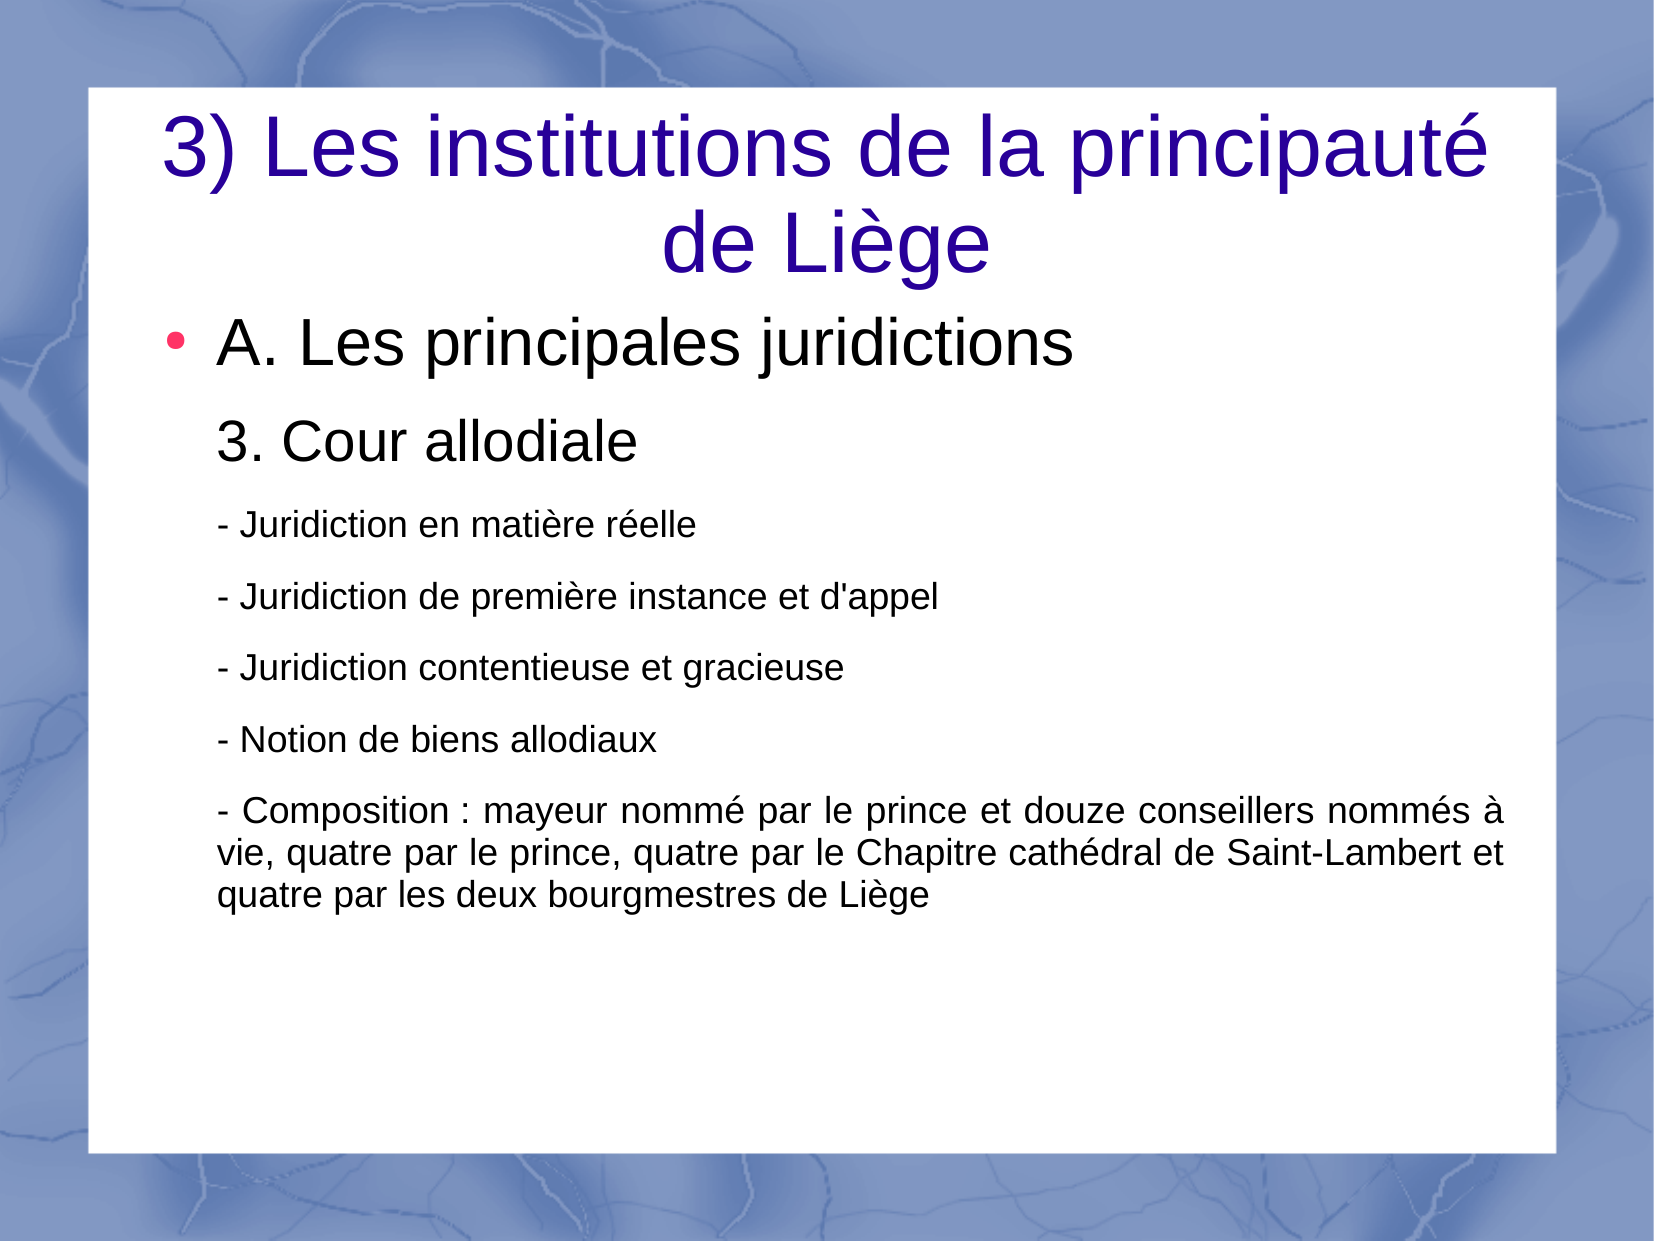

# 3) Les institutions de la principauté de Liège
A. Les principales juridictions
3. Cour allodiale
- Juridiction en matière réelle
- Juridiction de première instance et d'appel
- Juridiction contentieuse et gracieuse
- Notion de biens allodiaux
- Composition : mayeur nommé par le prince et douze conseillers nommés à vie, quatre par le prince, quatre par le Chapitre cathédral de Saint-Lambert et quatre par les deux bourgmestres de Liège